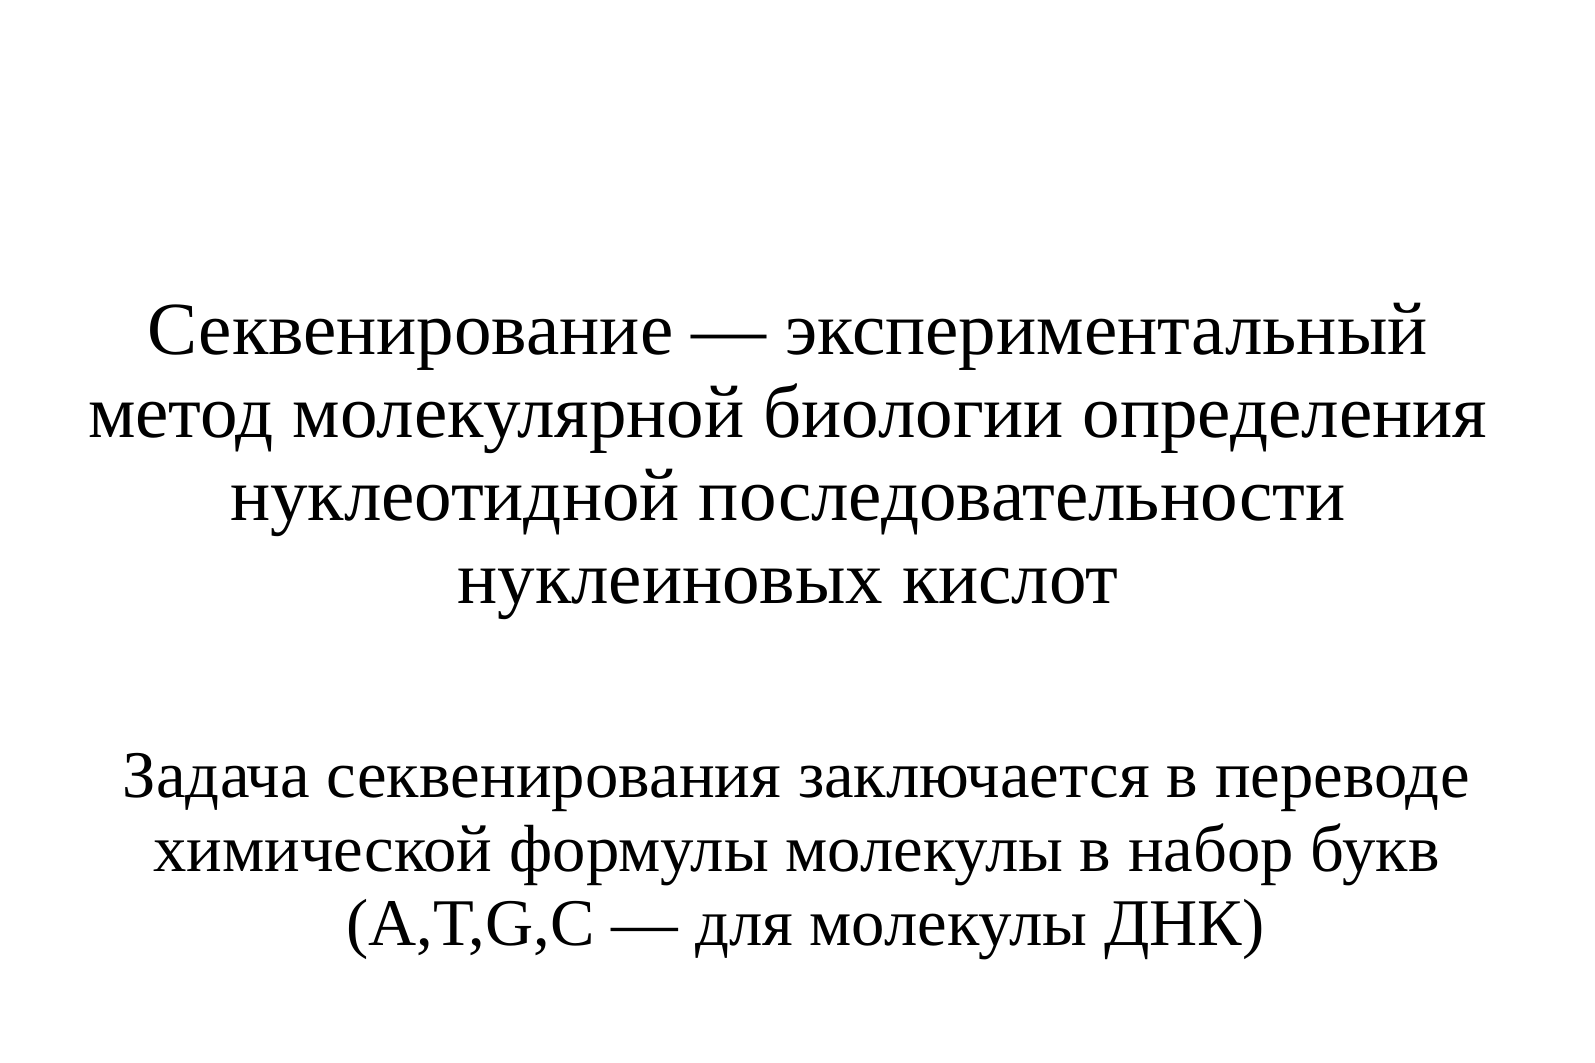

# Секвенирование — экспериментальный метод молекулярной биологии определения нуклеотидной последовательности нуклеиновых кислот
Задача секвенирования заключается в переводе химической формулы молекулы в набор букв
 (A,T,G,C — для молекулы ДНК)